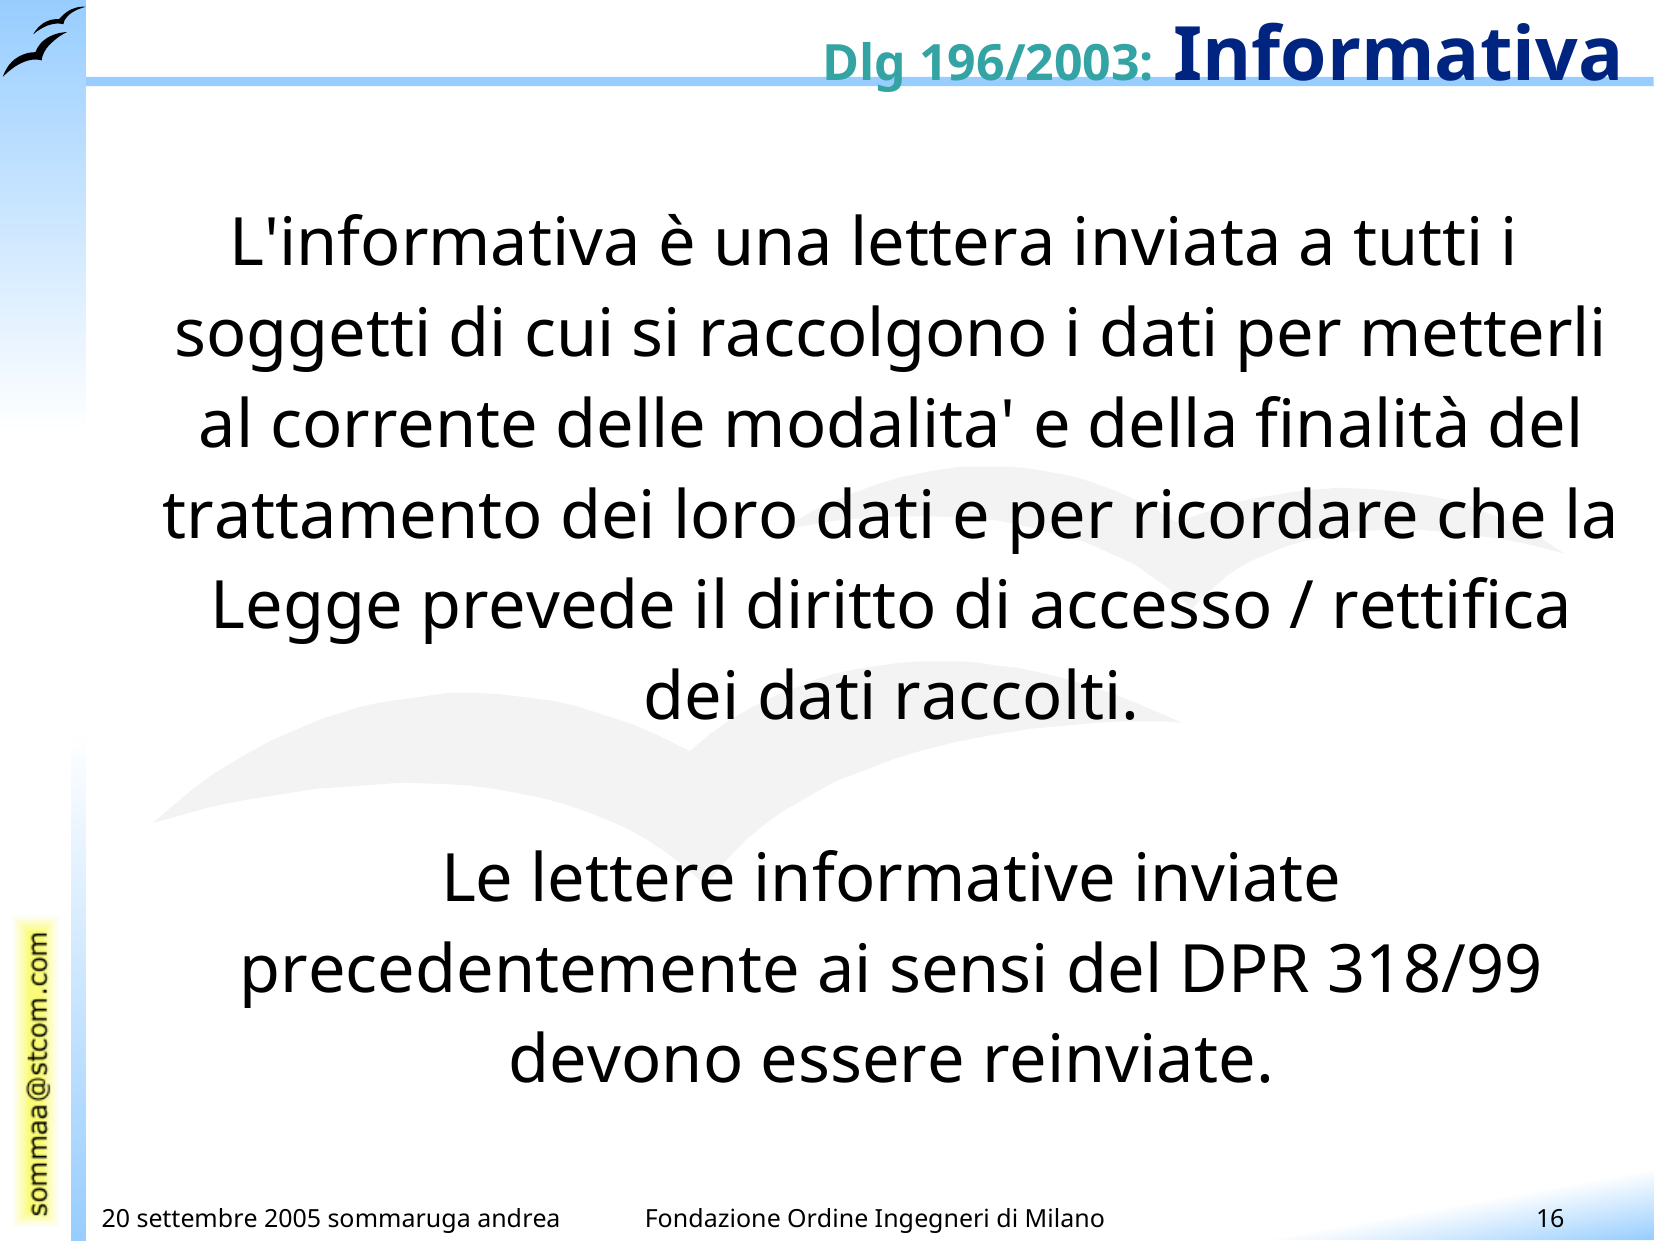

# Dlg 196/2003: Informativa
L'informativa è una lettera inviata a tutti i soggetti di cui si raccolgono i dati per metterli al corrente delle modalita' e della finalità del trattamento dei loro dati e per ricordare che la Legge prevede il diritto di accesso / rettifica dei dati raccolti.
Le lettere informative inviate precedentemente ai sensi del DPR 318/99 devono essere reinviate.